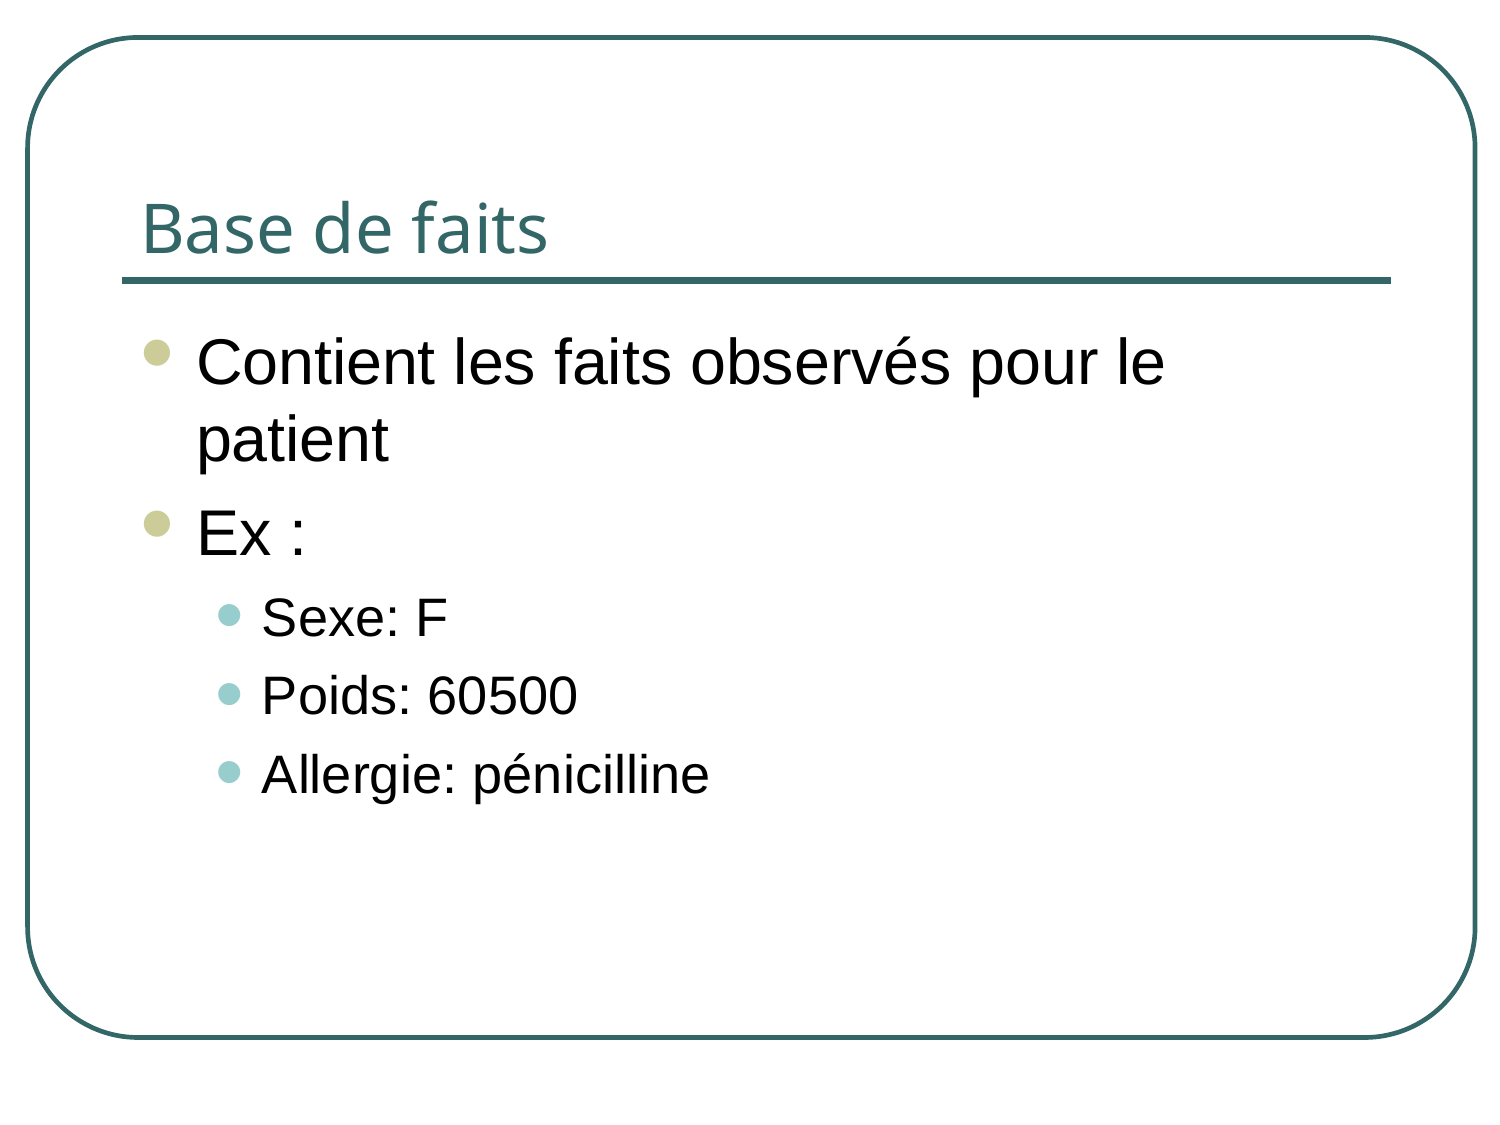

# Base de faits
Contient les faits observés pour le patient
Ex :
Sexe: F
Poids: 60500
Allergie: pénicilline